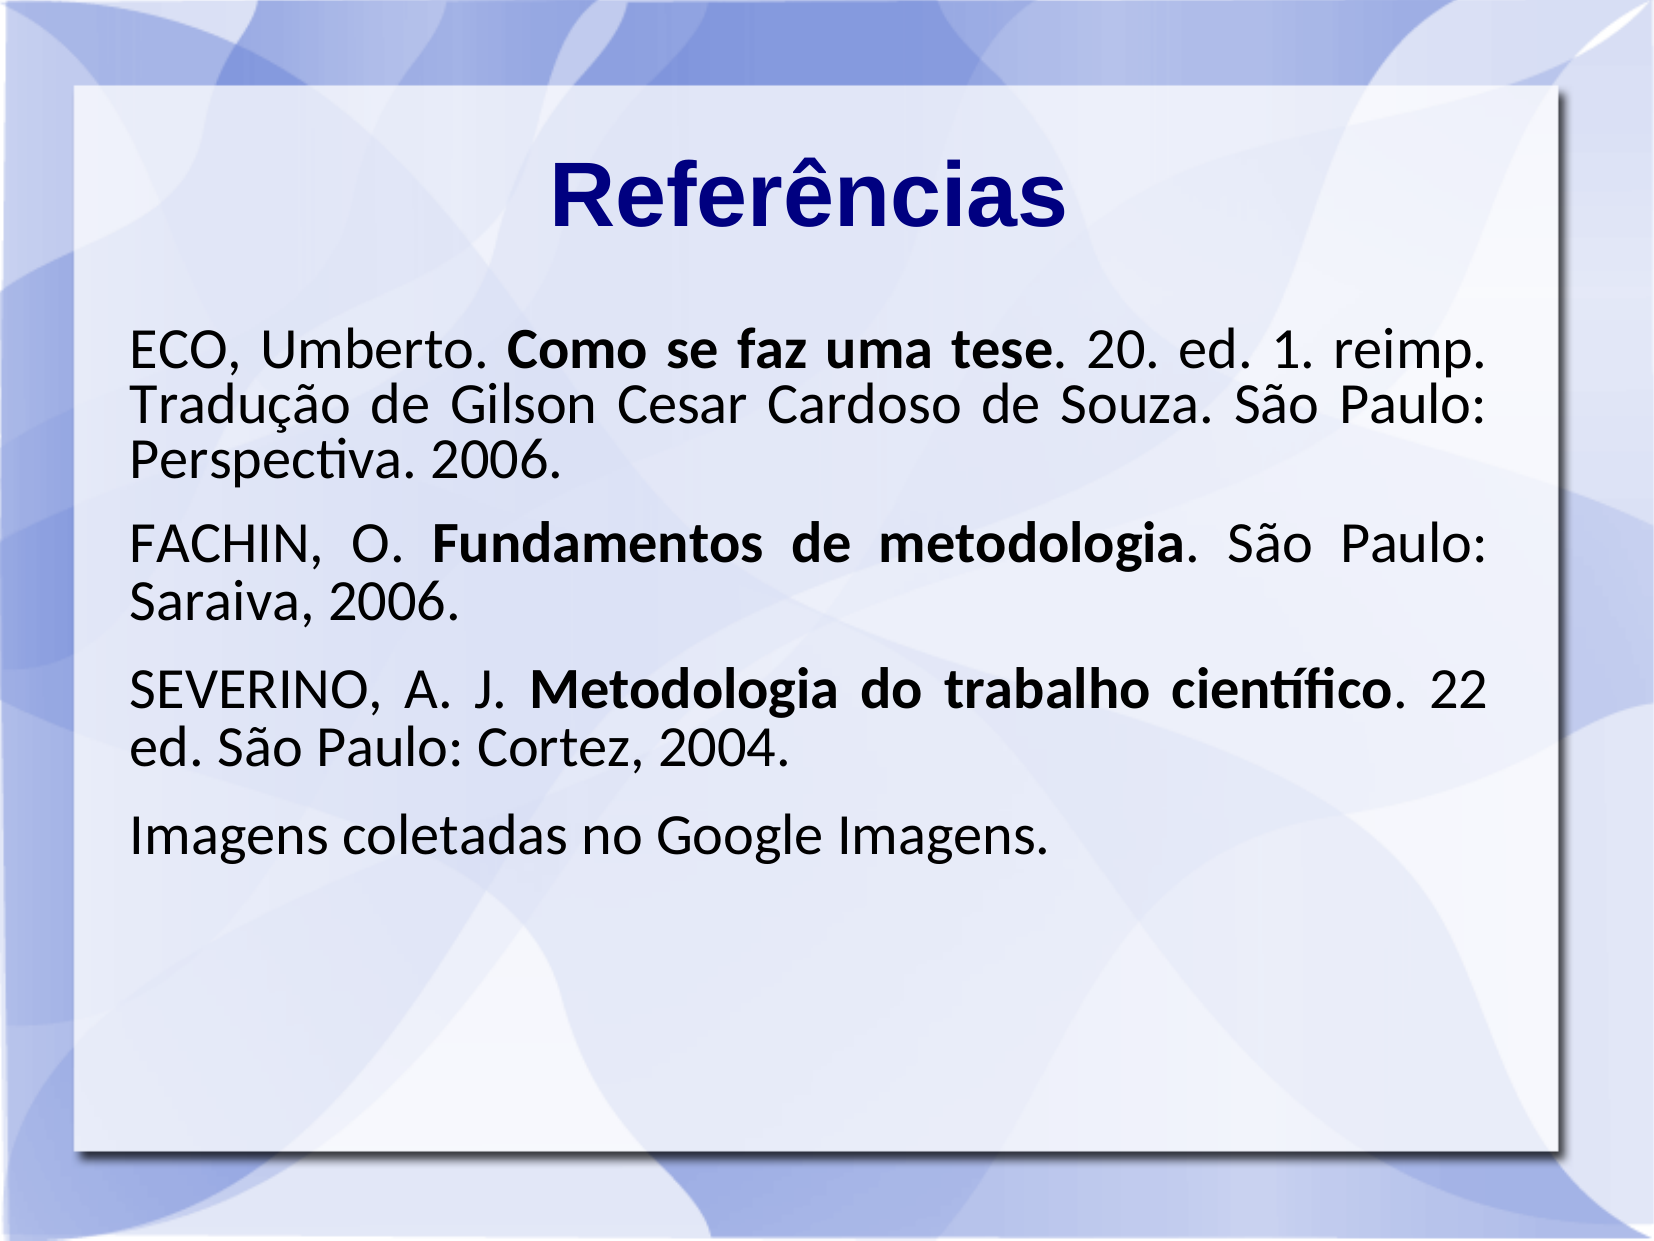

# Referências
ECO, Umberto. Como se faz uma tese. 20. ed. 1. reimp. Tradução de Gilson Cesar Cardoso de Souza. São Paulo: Perspectiva. 2006.
FACHIN, O. Fundamentos de metodologia. São Paulo: Saraiva, 2006.
SEVERINO, A. J. Metodologia do trabalho científico. 22 ed. São Paulo: Cortez, 2004.
Imagens coletadas no Google Imagens.